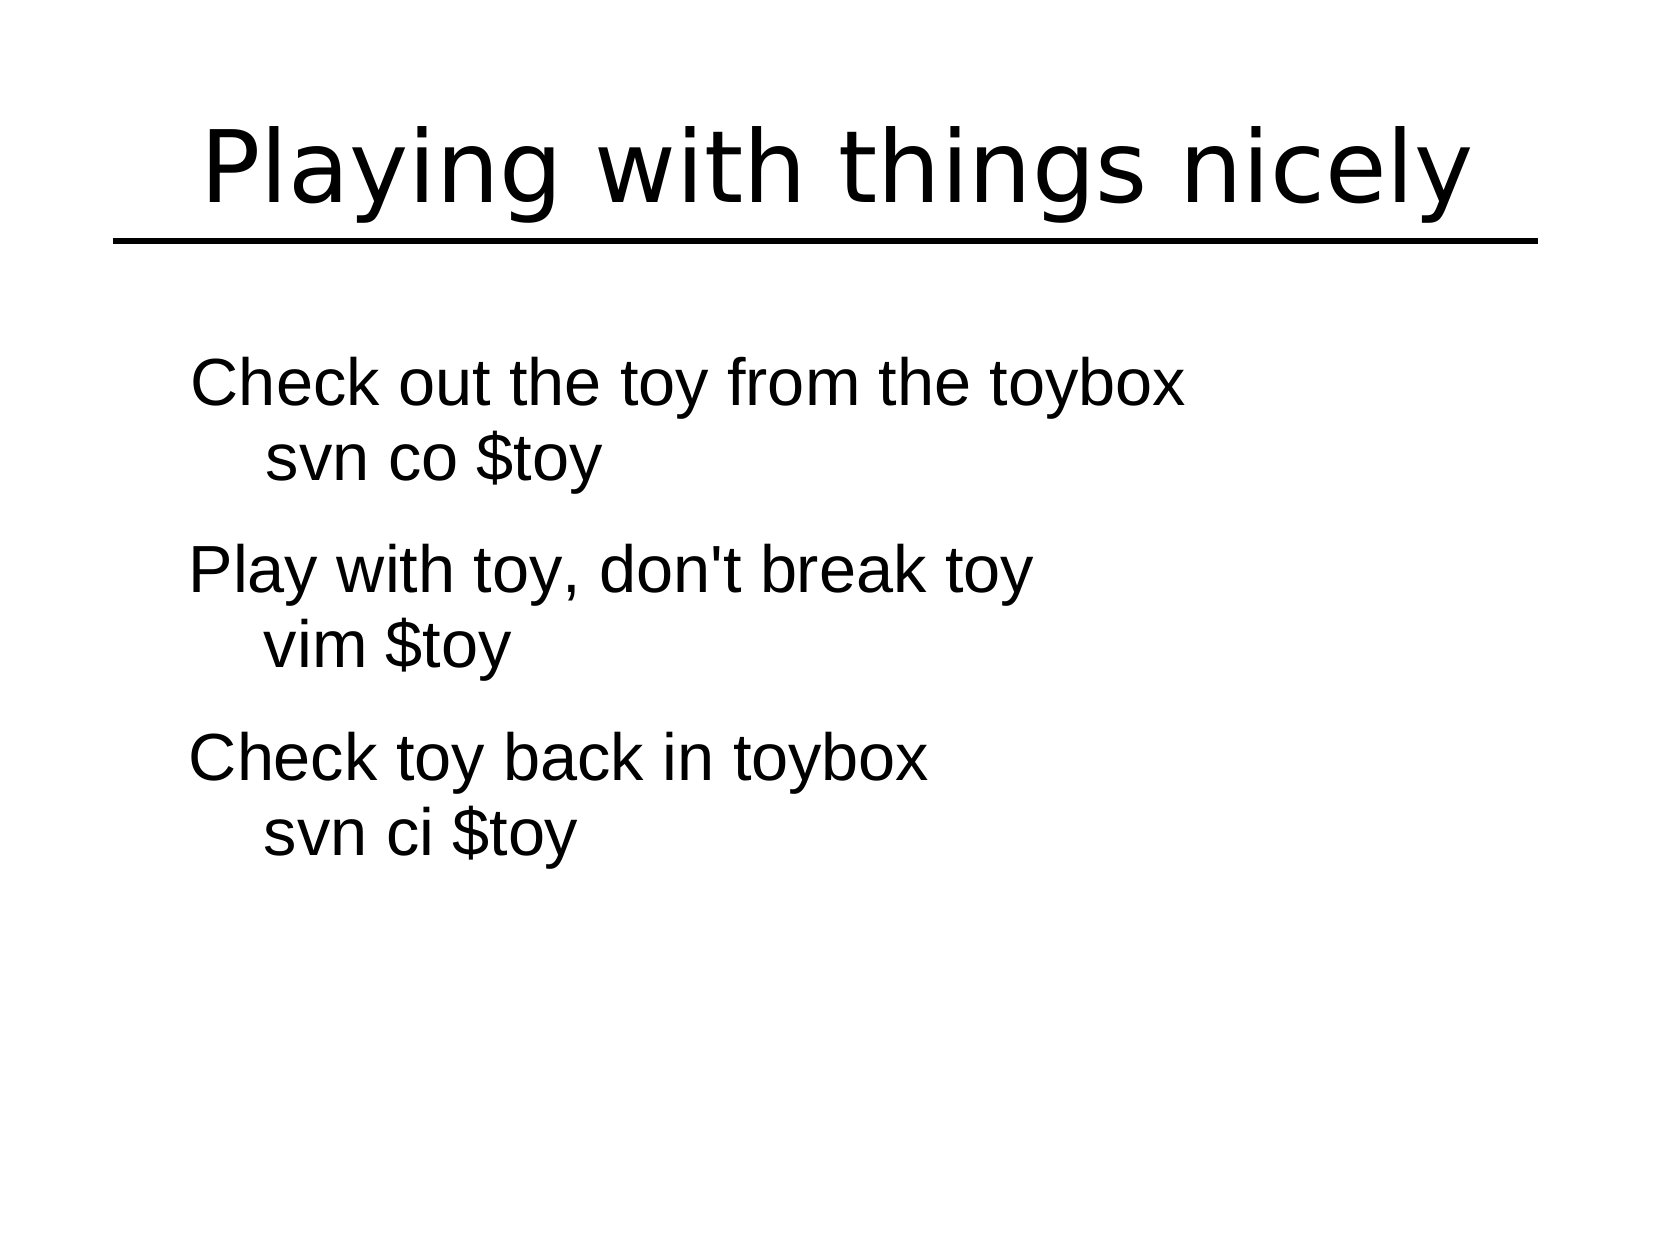

Playing with things nicely
Check out the toy from the toybox
	svn co $toy
Play with toy, don't break toy
	vim $toy
Check toy back in toybox
	svn ci $toy